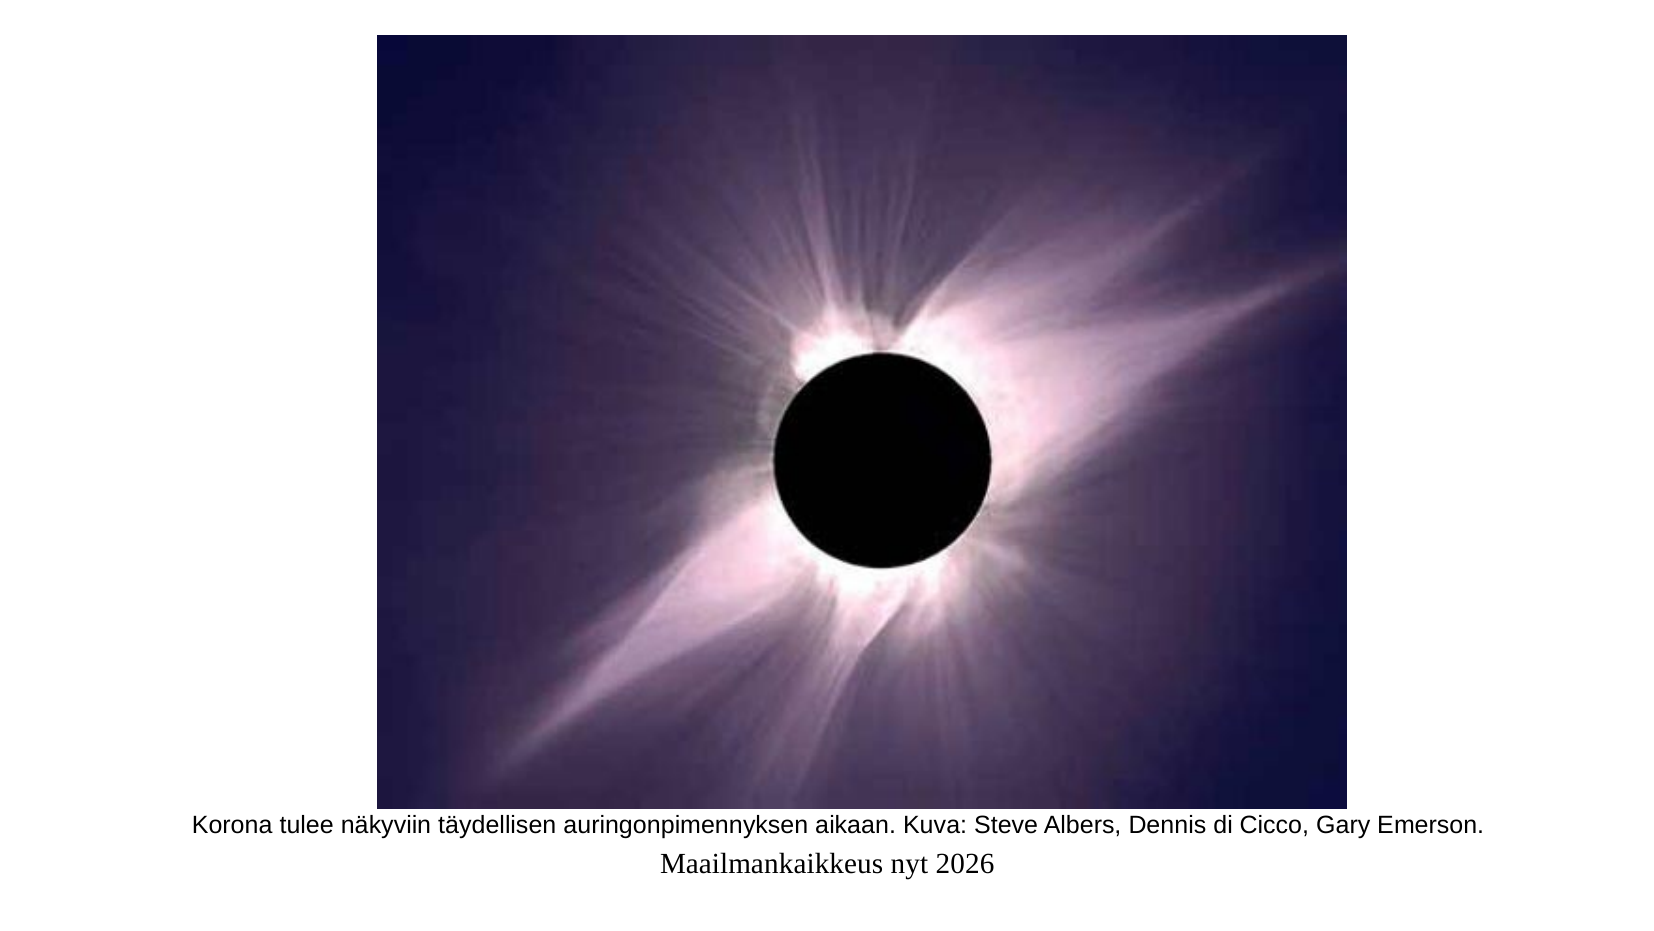

Korona tulee näkyviin täydellisen auringonpimennyksen aikaan. Kuva: Steve Albers, Dennis di Cicco, Gary Emerson.